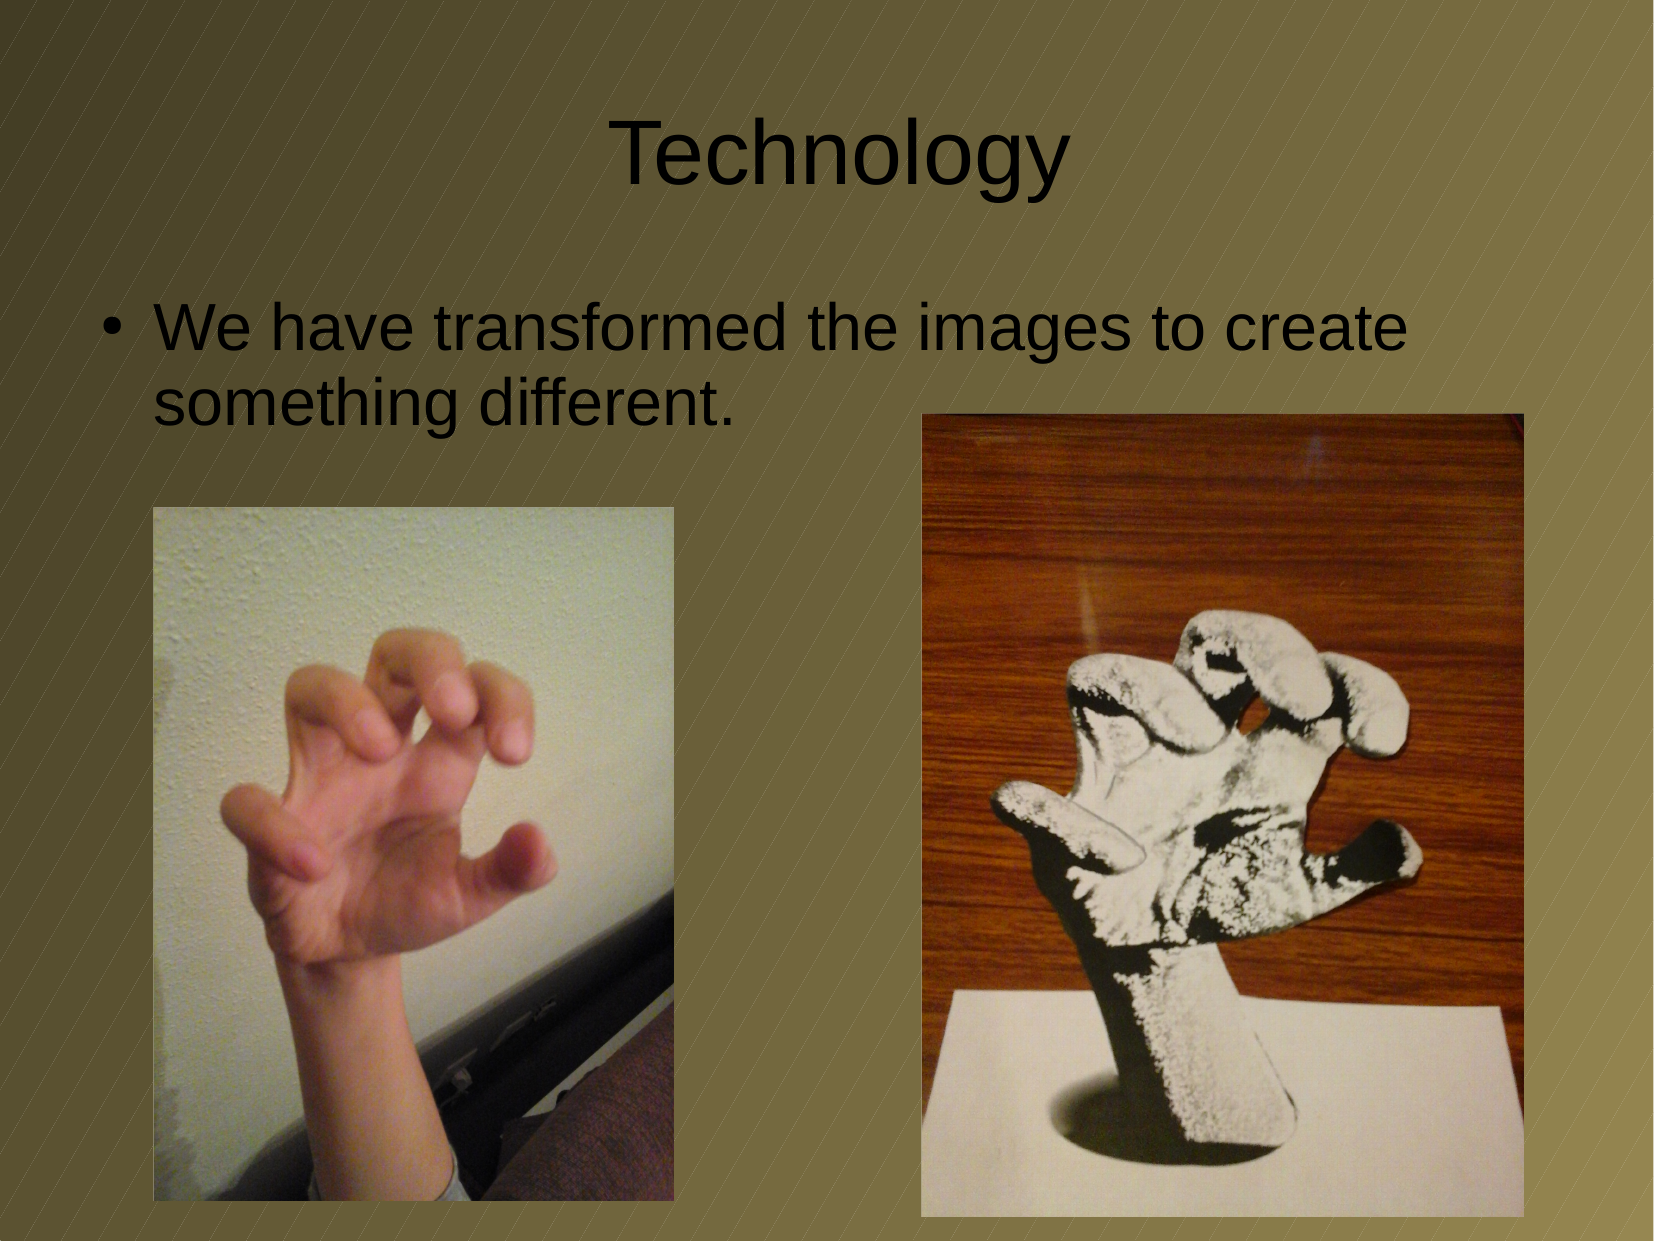

# Technology
We have transformed the images to create something different.